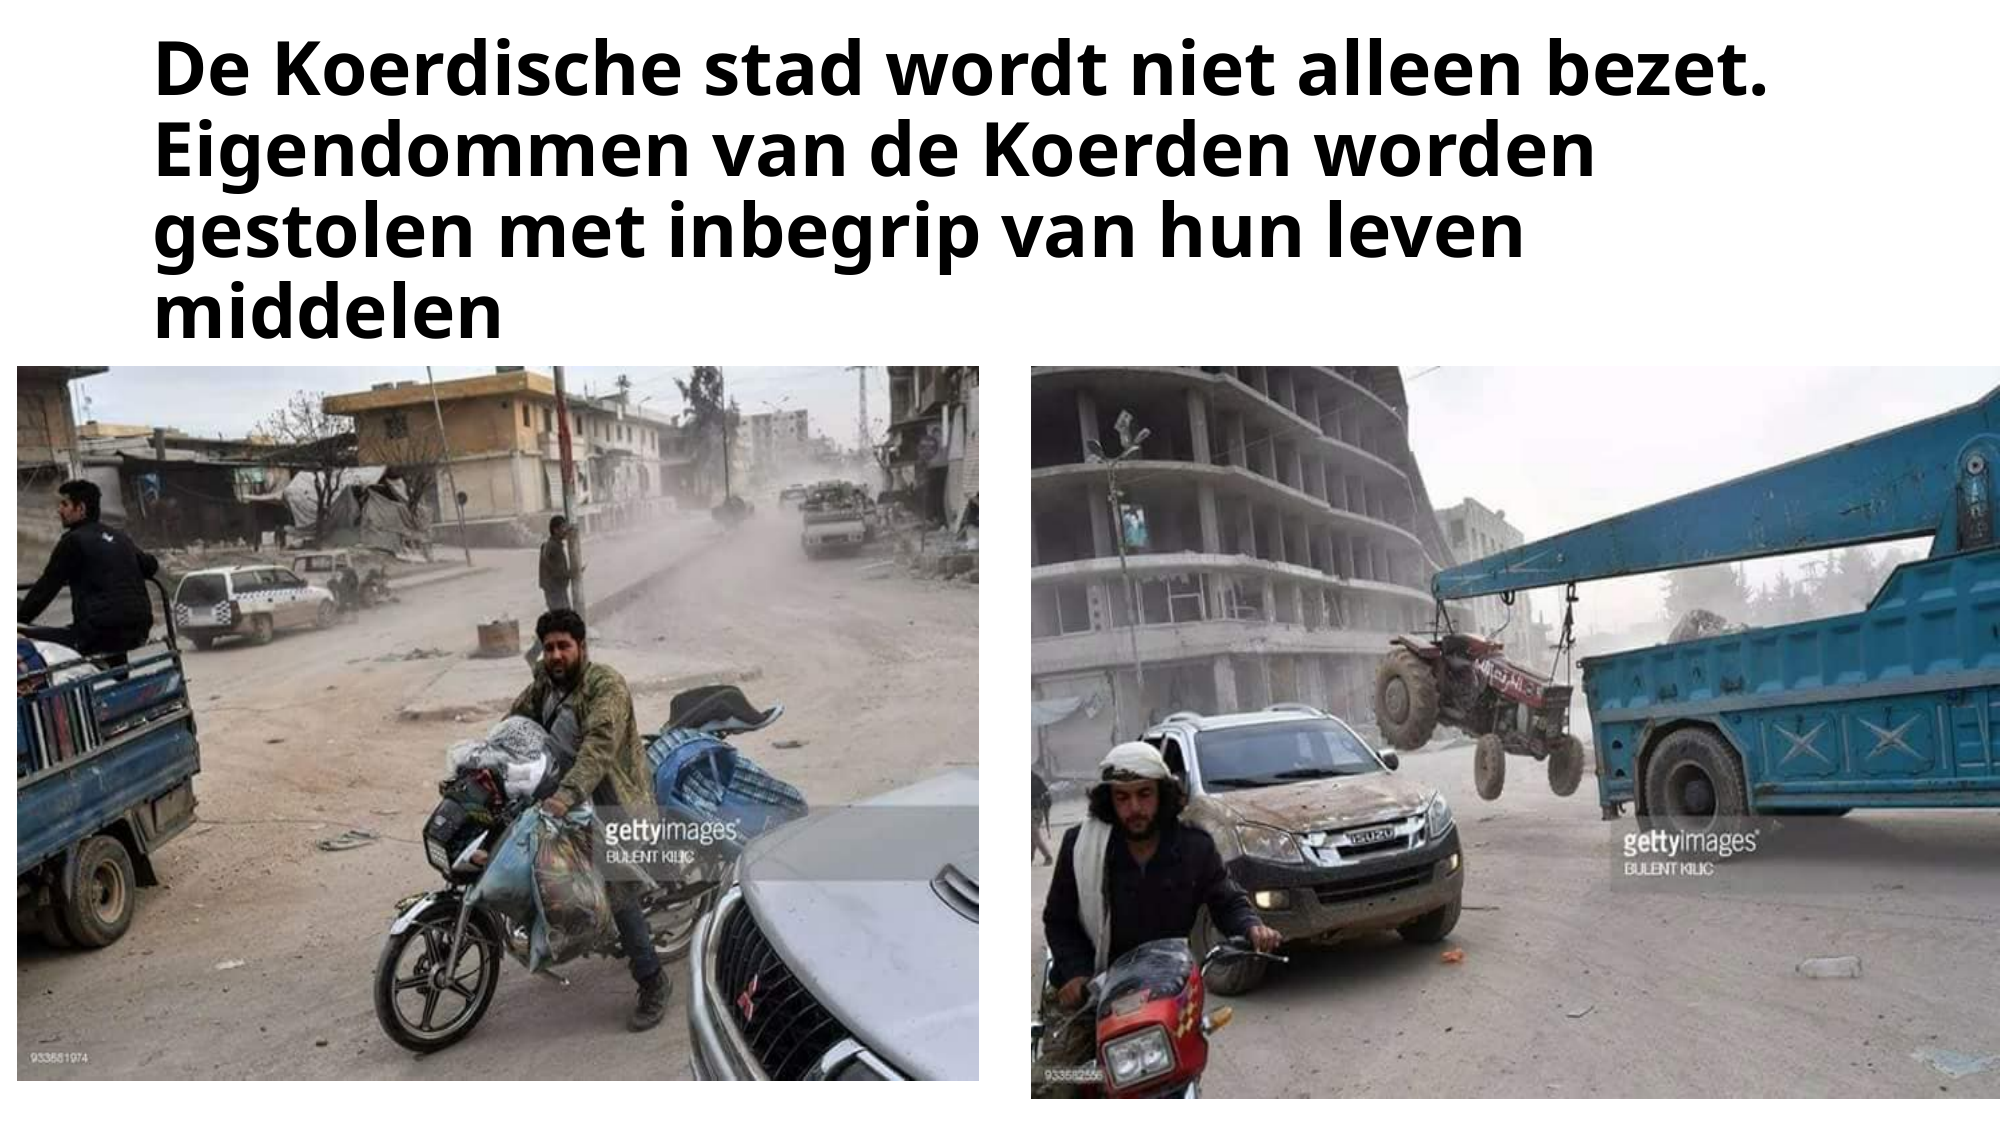

# De Koerdische stad wordt niet alleen bezet. Eigendommen van de Koerden worden gestolen met inbegrip van hun leven middelen